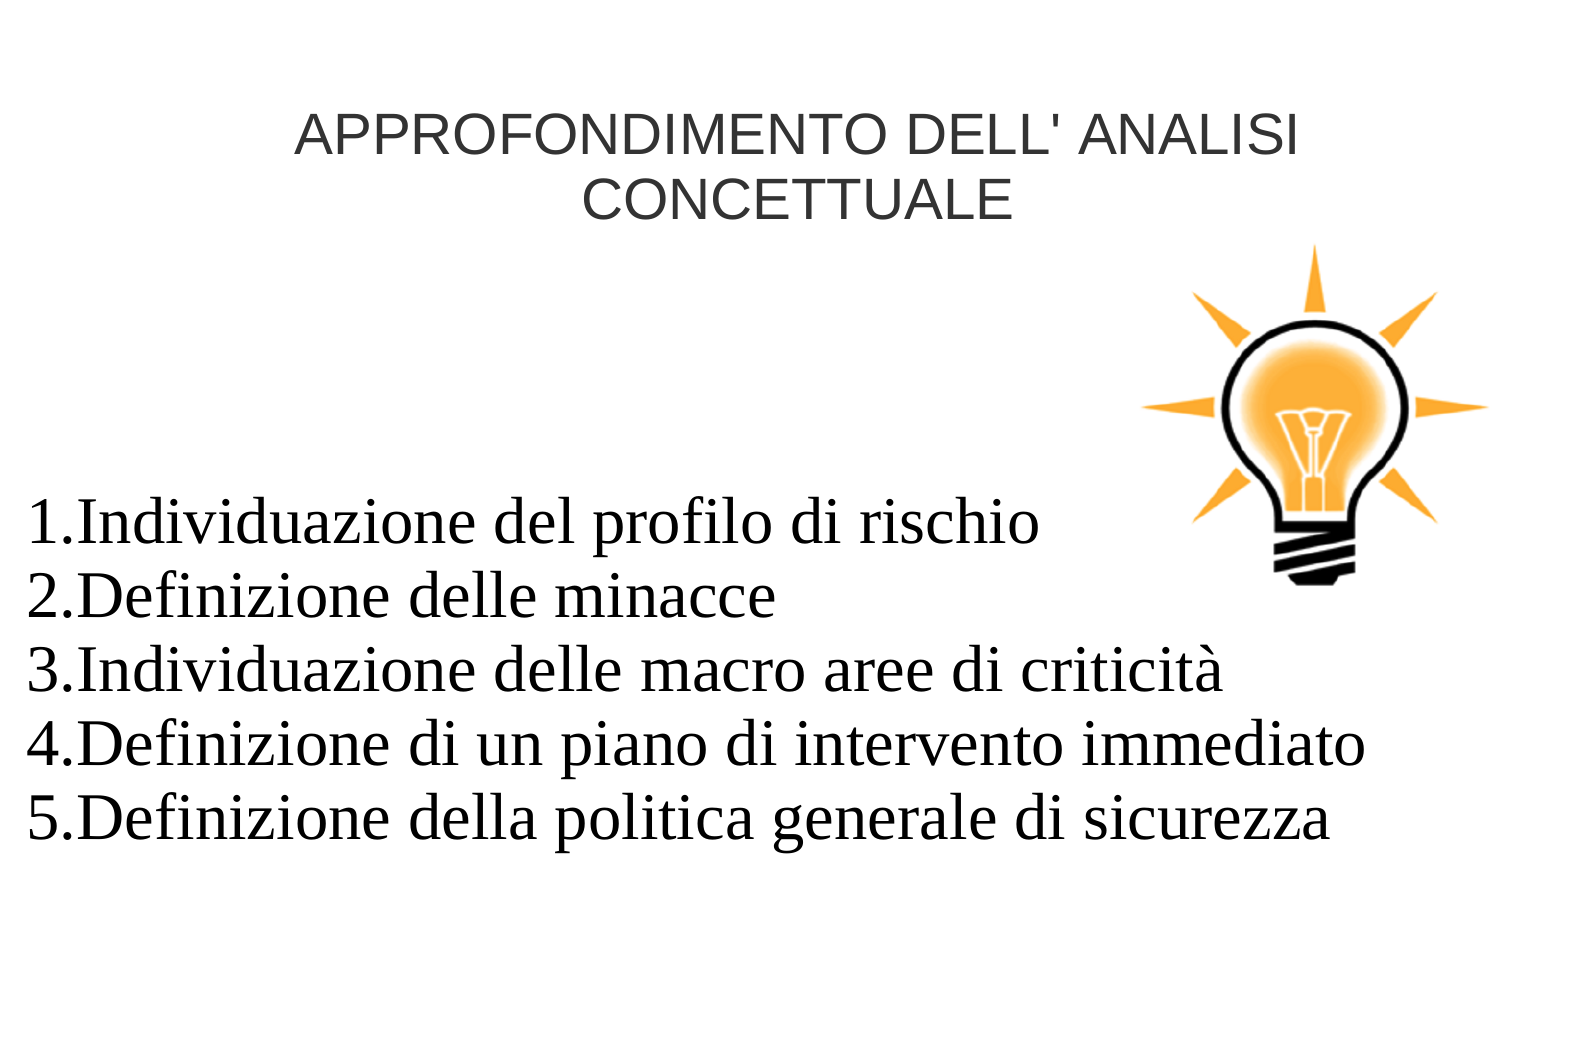

APPROFONDIMENTO DELL' ANALISI CONCETTUALE
# Individuazione del profilo di rischio
Definizione delle minacce
Individuazione delle macro aree di criticità
Definizione di un piano di intervento immediato
Definizione della politica generale di sicurezza